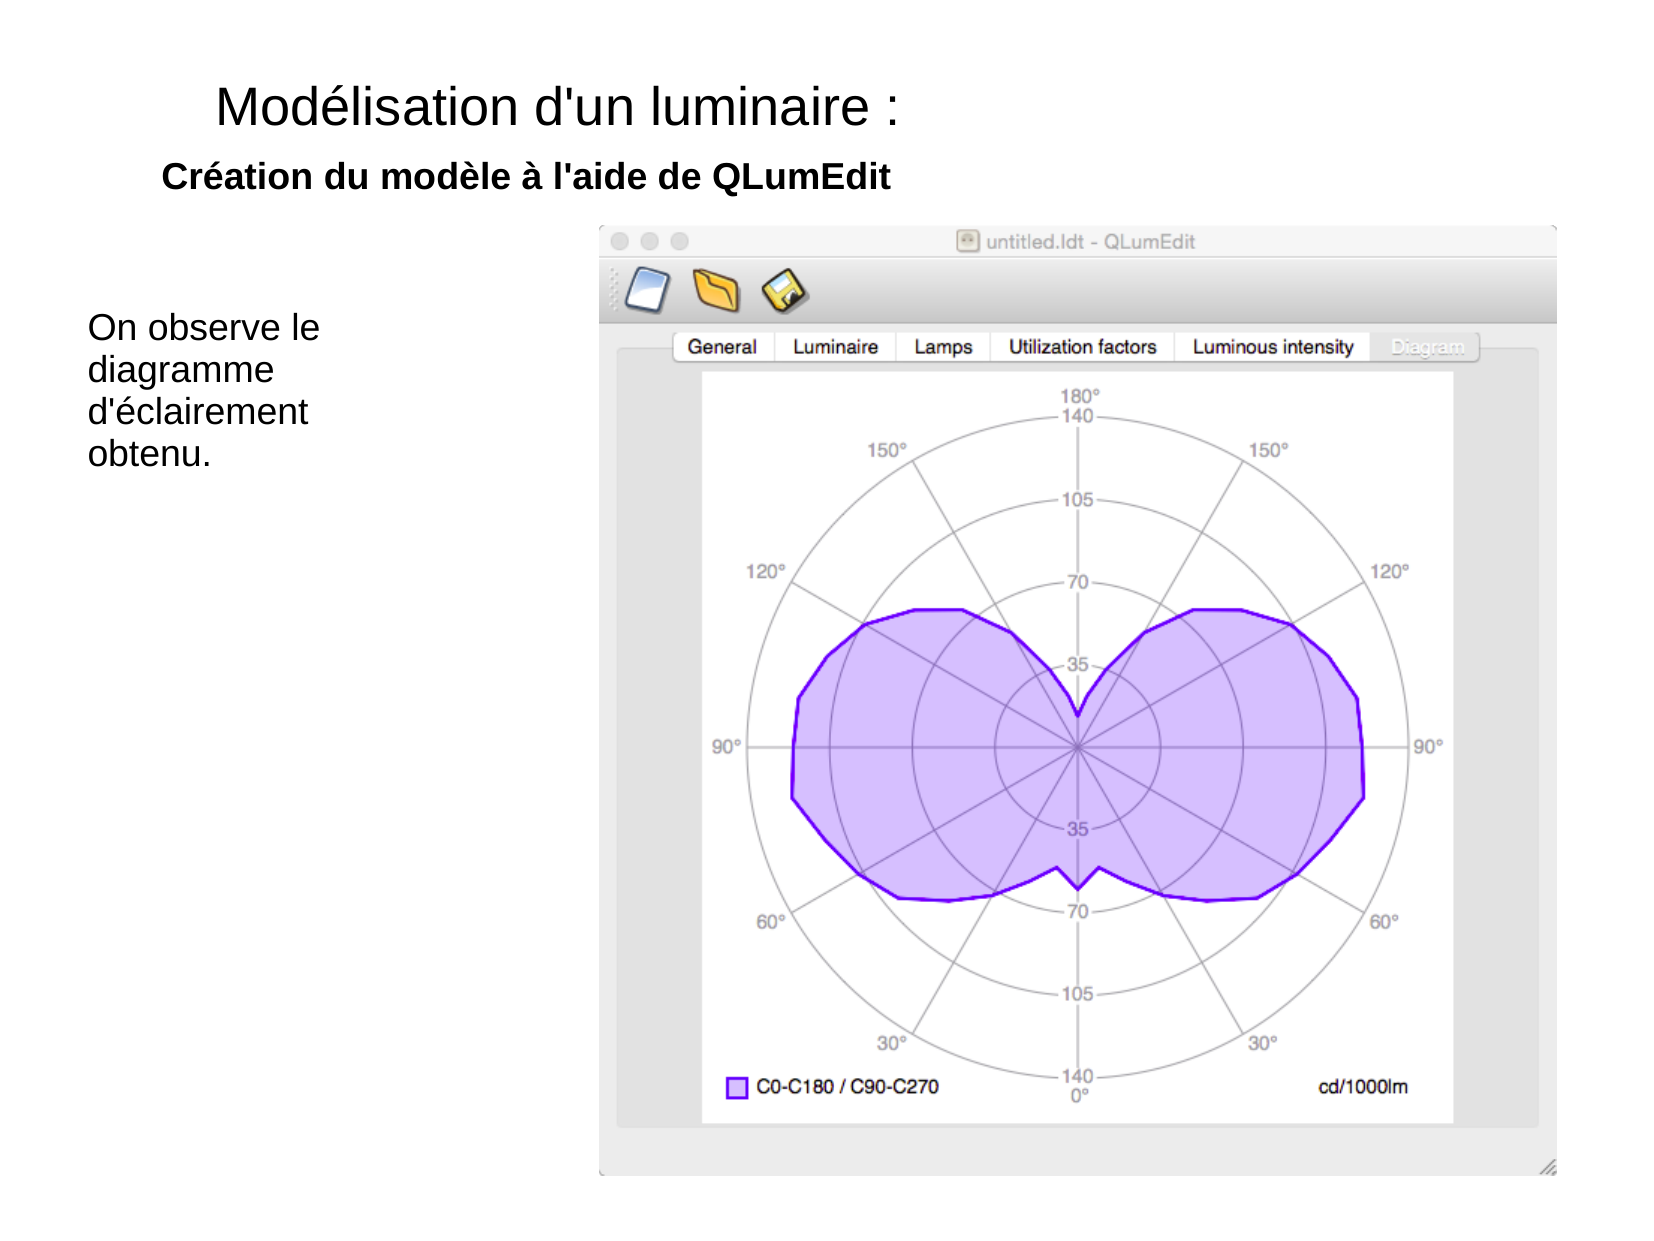

Modélisation d'un luminaire :
Création du modèle à l'aide de QLumEdit
On observe le diagramme d'éclairement obtenu.